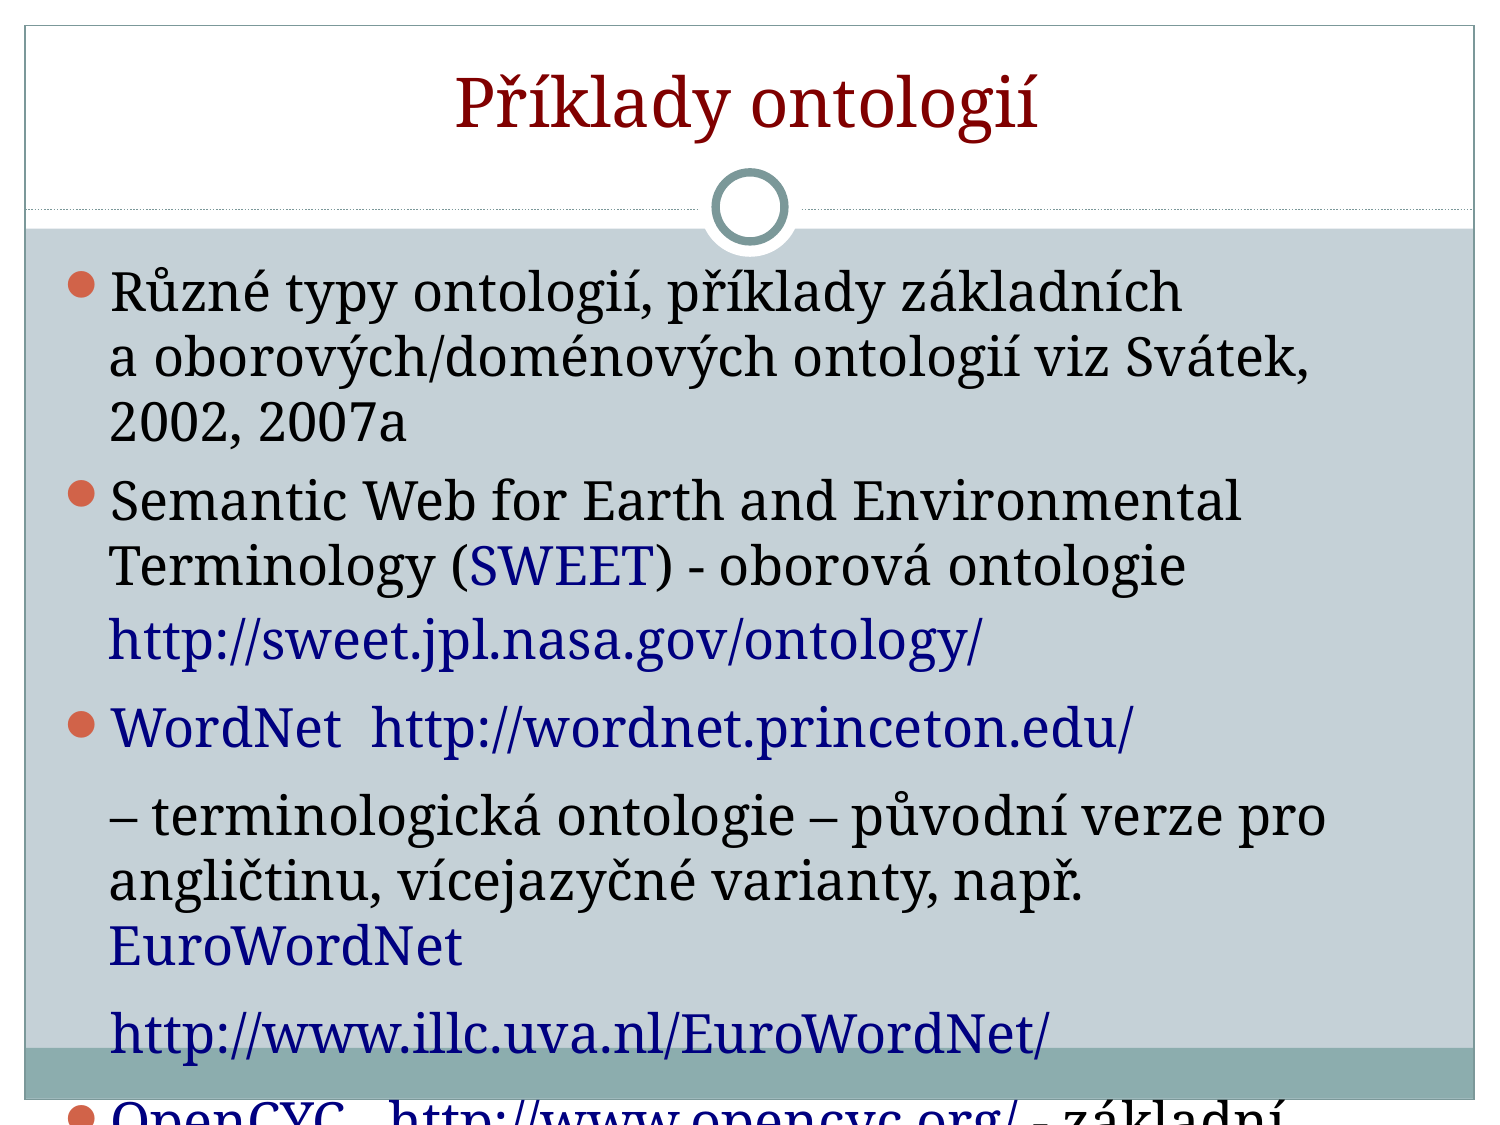

# Příklady ontologií
Různé typy ontologií, příklady základních
a oborových/doménových ontologií viz Svátek, 2002, 2007a
Semantic Web for Earth and Environmental Terminology (SWEET) - oborová ontologie http://sweet.jpl.nasa.gov/ontology/
WordNet http://wordnet.princeton.edu/
– terminologická ontologie – původní verze pro angličtinu, vícejazyčné varianty, např. EuroWordNet
http://www.illc.uva.nl/EuroWordNet/
OpenCYC http://www.opencyc.org/ - základní ontologie